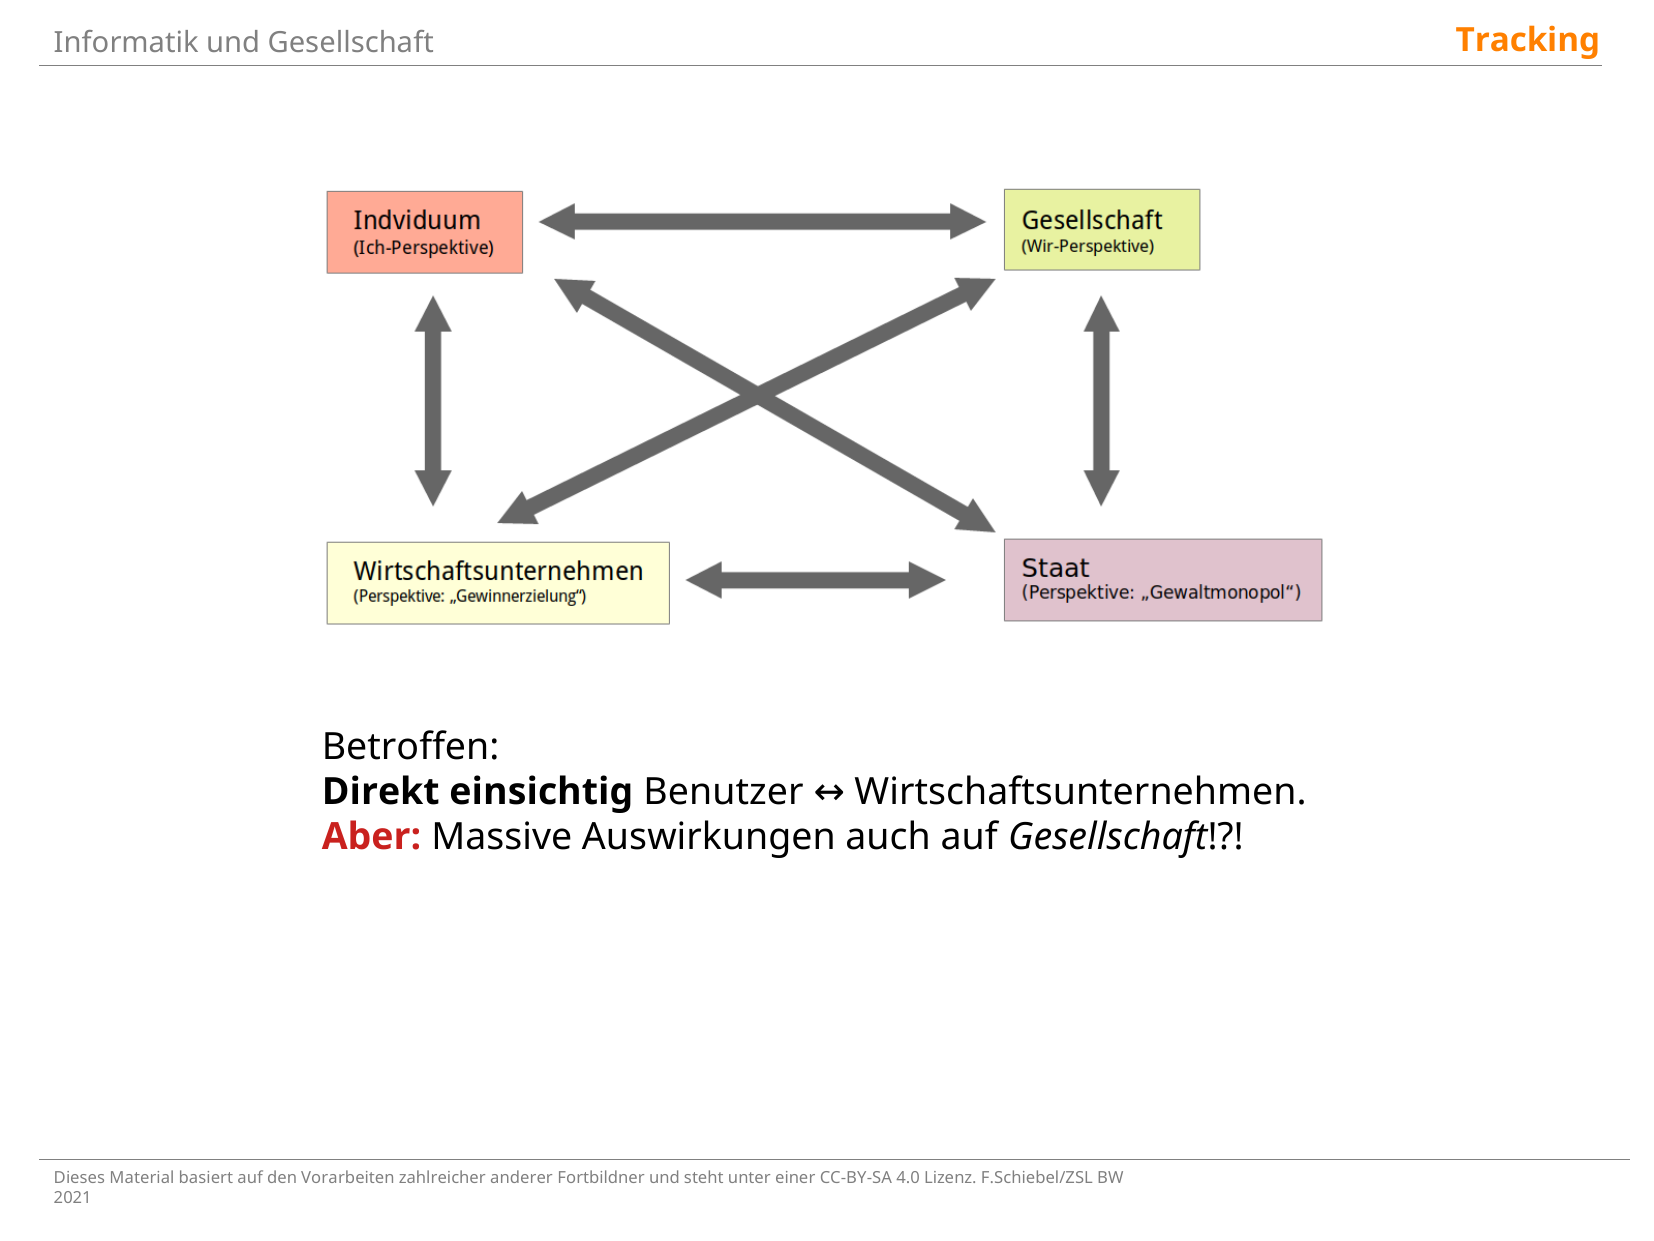

Tracking
Informatik und Gesellschaft
Betroffen:
Direkt einsichtig Benutzer ↔ Wirtschaftsunternehmen.
Aber: Massive Auswirkungen auch auf Gesellschaft!?!